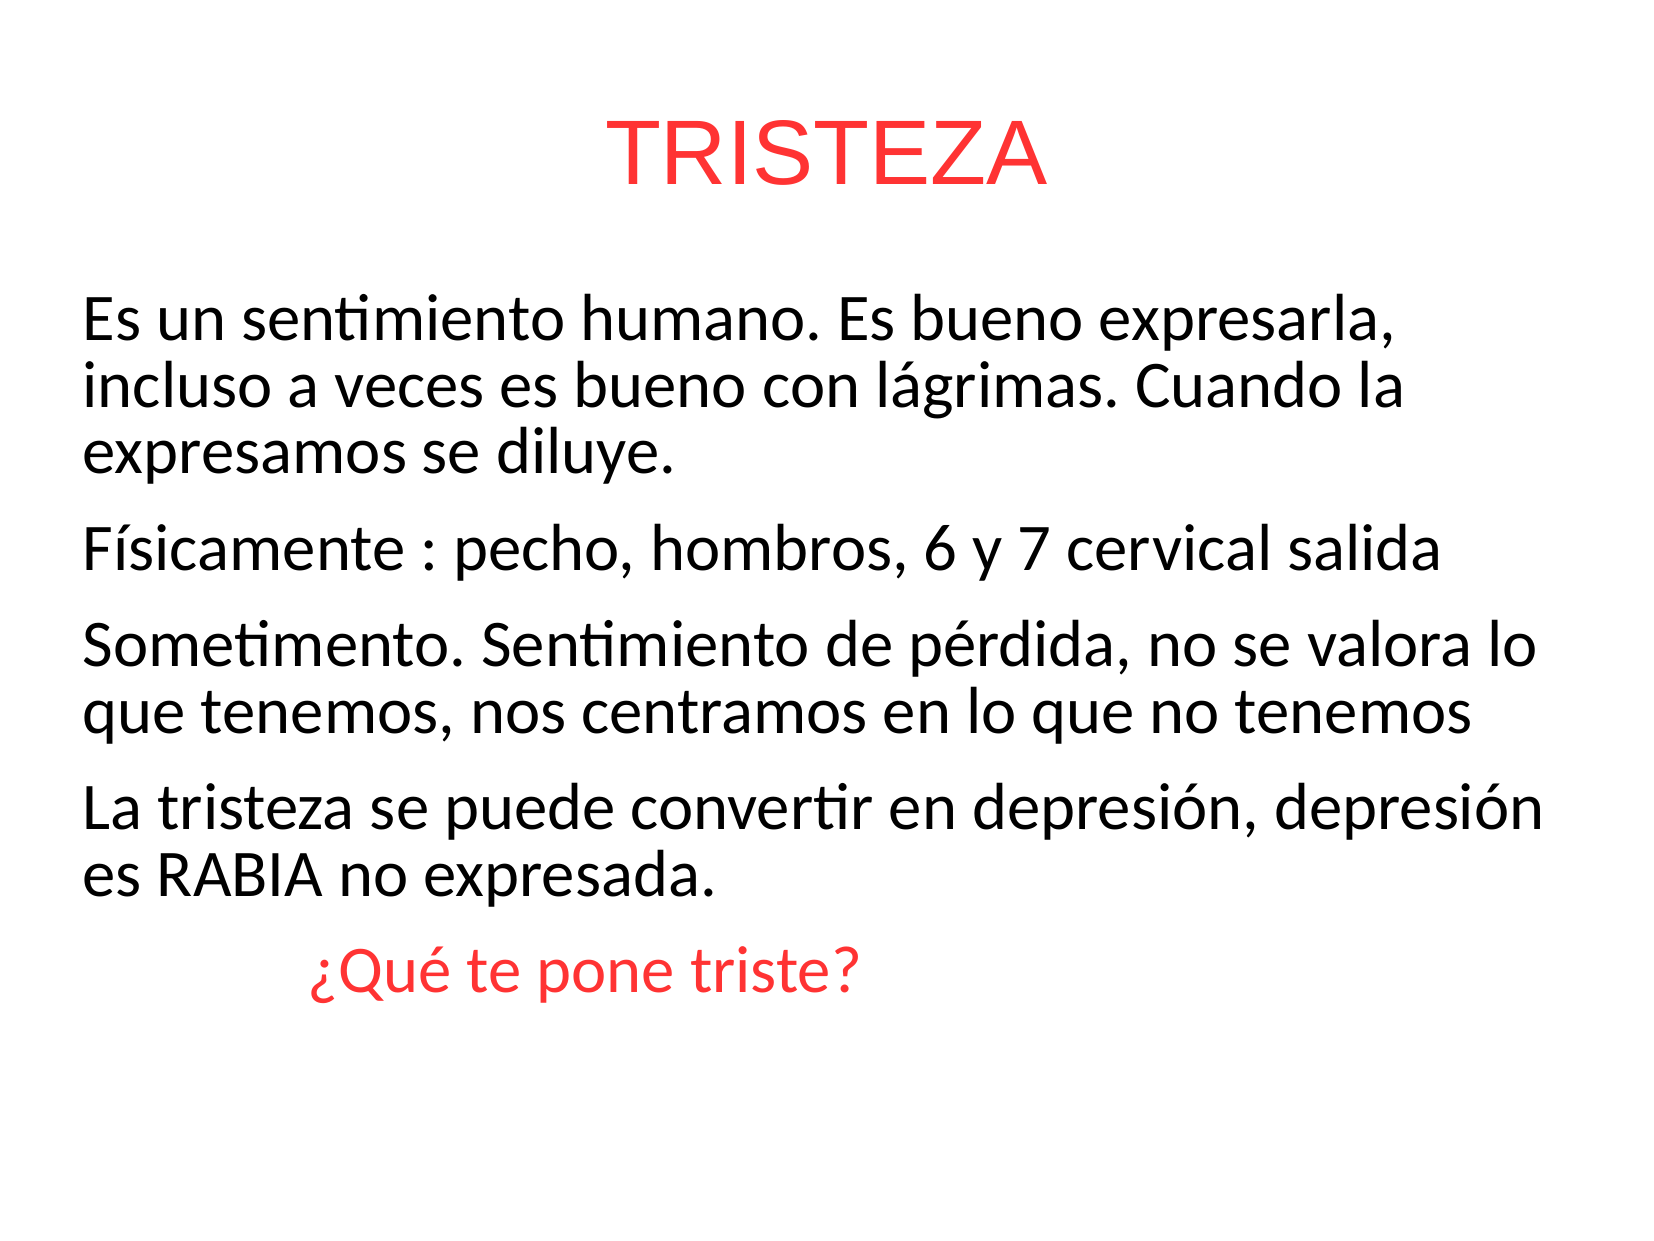

# TRISTEZA
Es un sentimiento humano. Es bueno expresarla, incluso a veces es bueno con lágrimas. Cuando la expresamos se diluye.
Físicamente : pecho, hombros, 6 y 7 cervical salida
Sometimento. Sentimiento de pérdida, no se valora lo que tenemos, nos centramos en lo que no tenemos
La tristeza se puede convertir en depresión, depresión es RABIA no expresada.
 ¿Qué te pone triste?